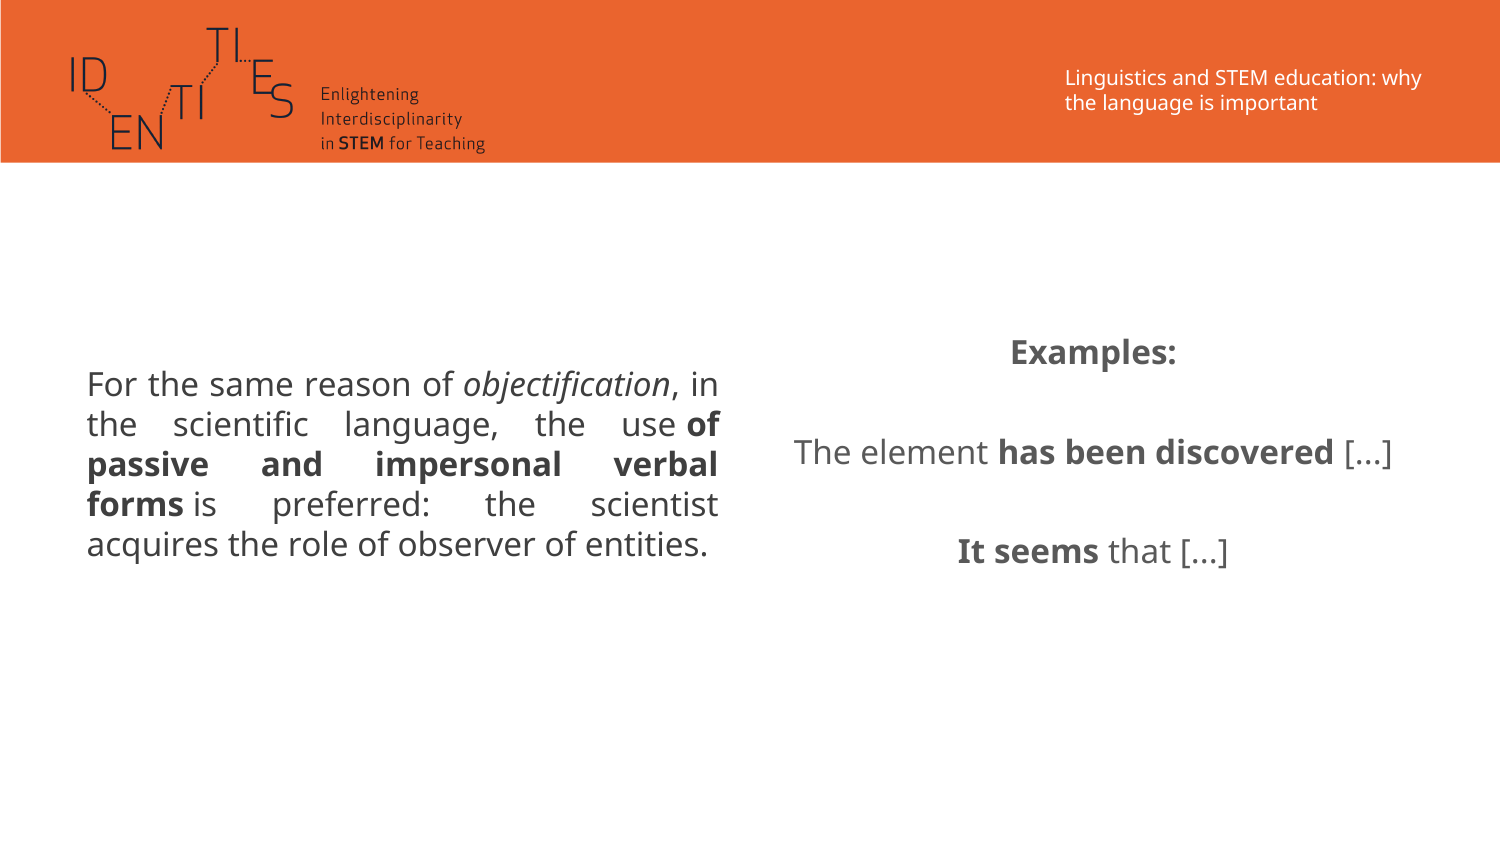

#
Linguistics and STEM education: why the language is important
For the same reason of objectification, in the scientific language, the use of passive and impersonal verbal forms is preferred: the scientist acquires the role of observer of entities.
Examples:
The element has been discovered [...]
It seems that [...]